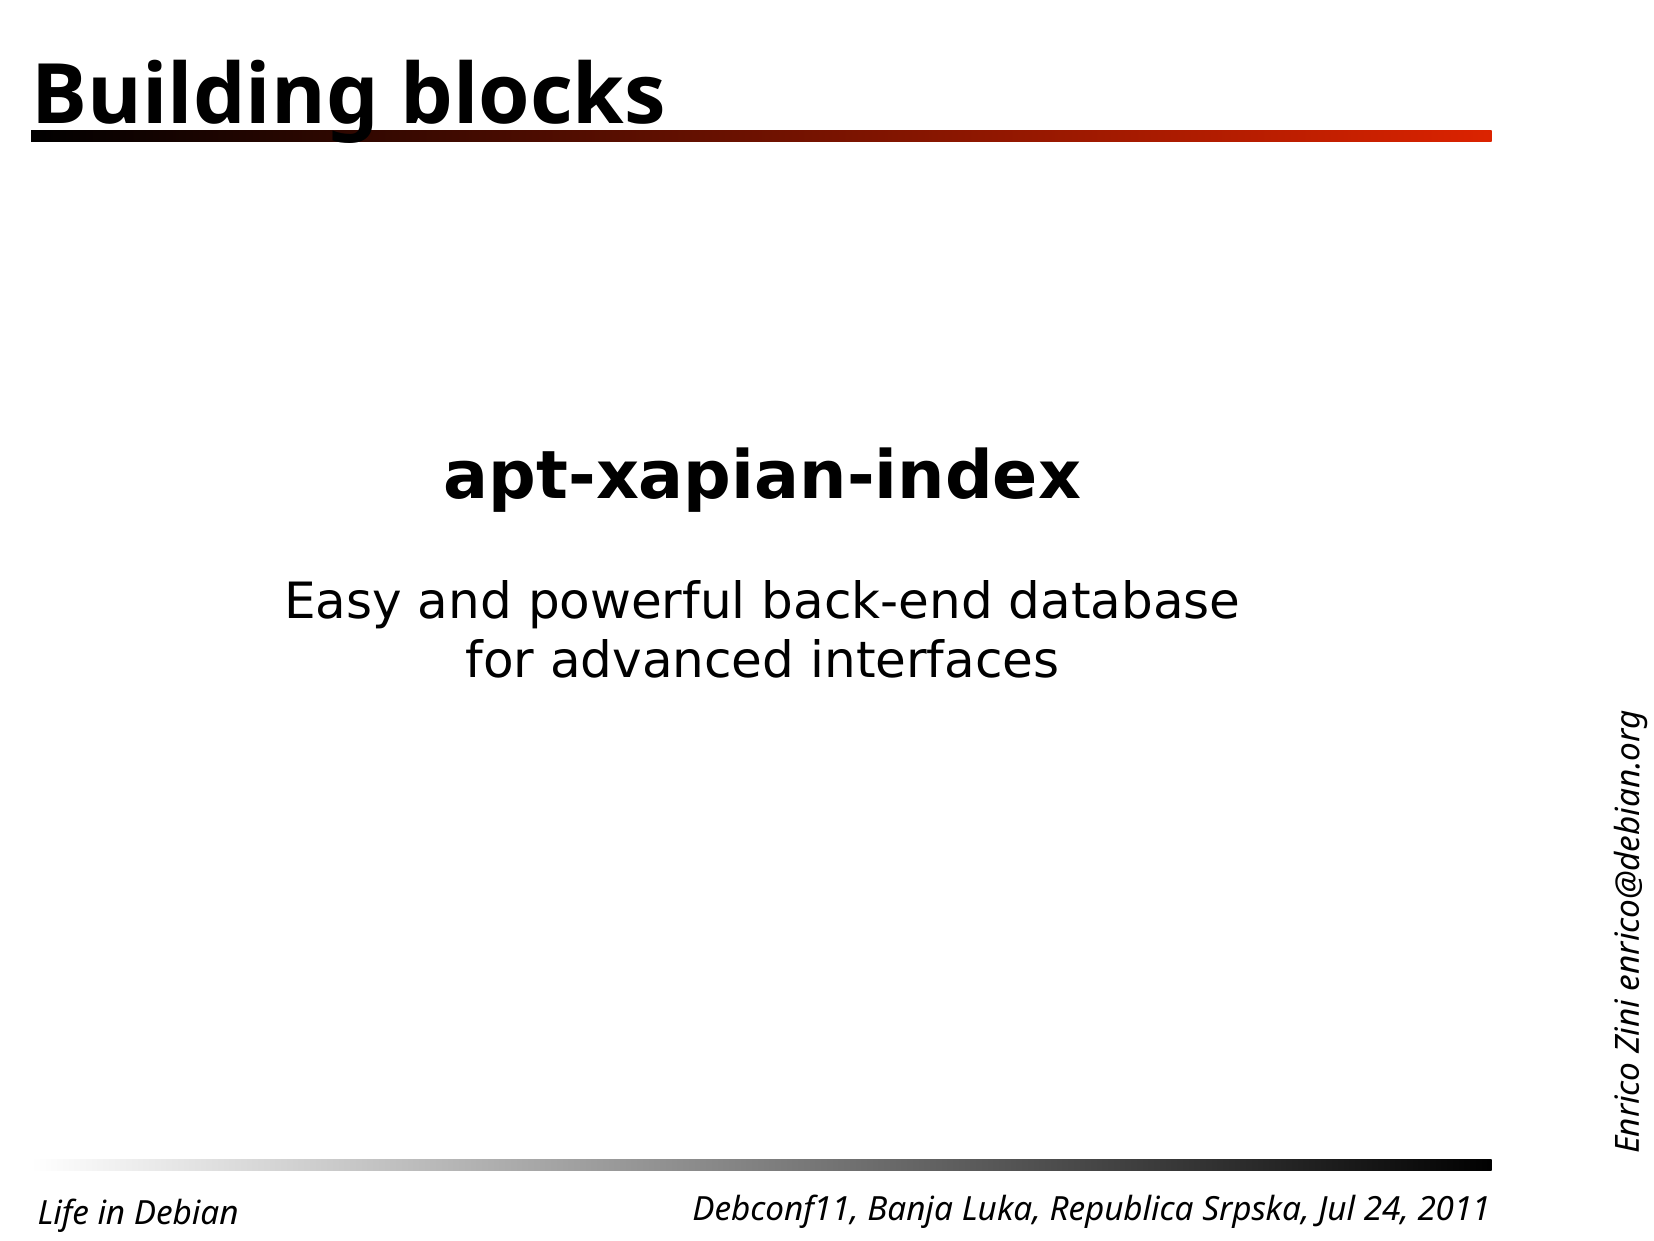

Building blocks
apt-xapian-index
Easy and powerful back-end database
for advanced interfaces